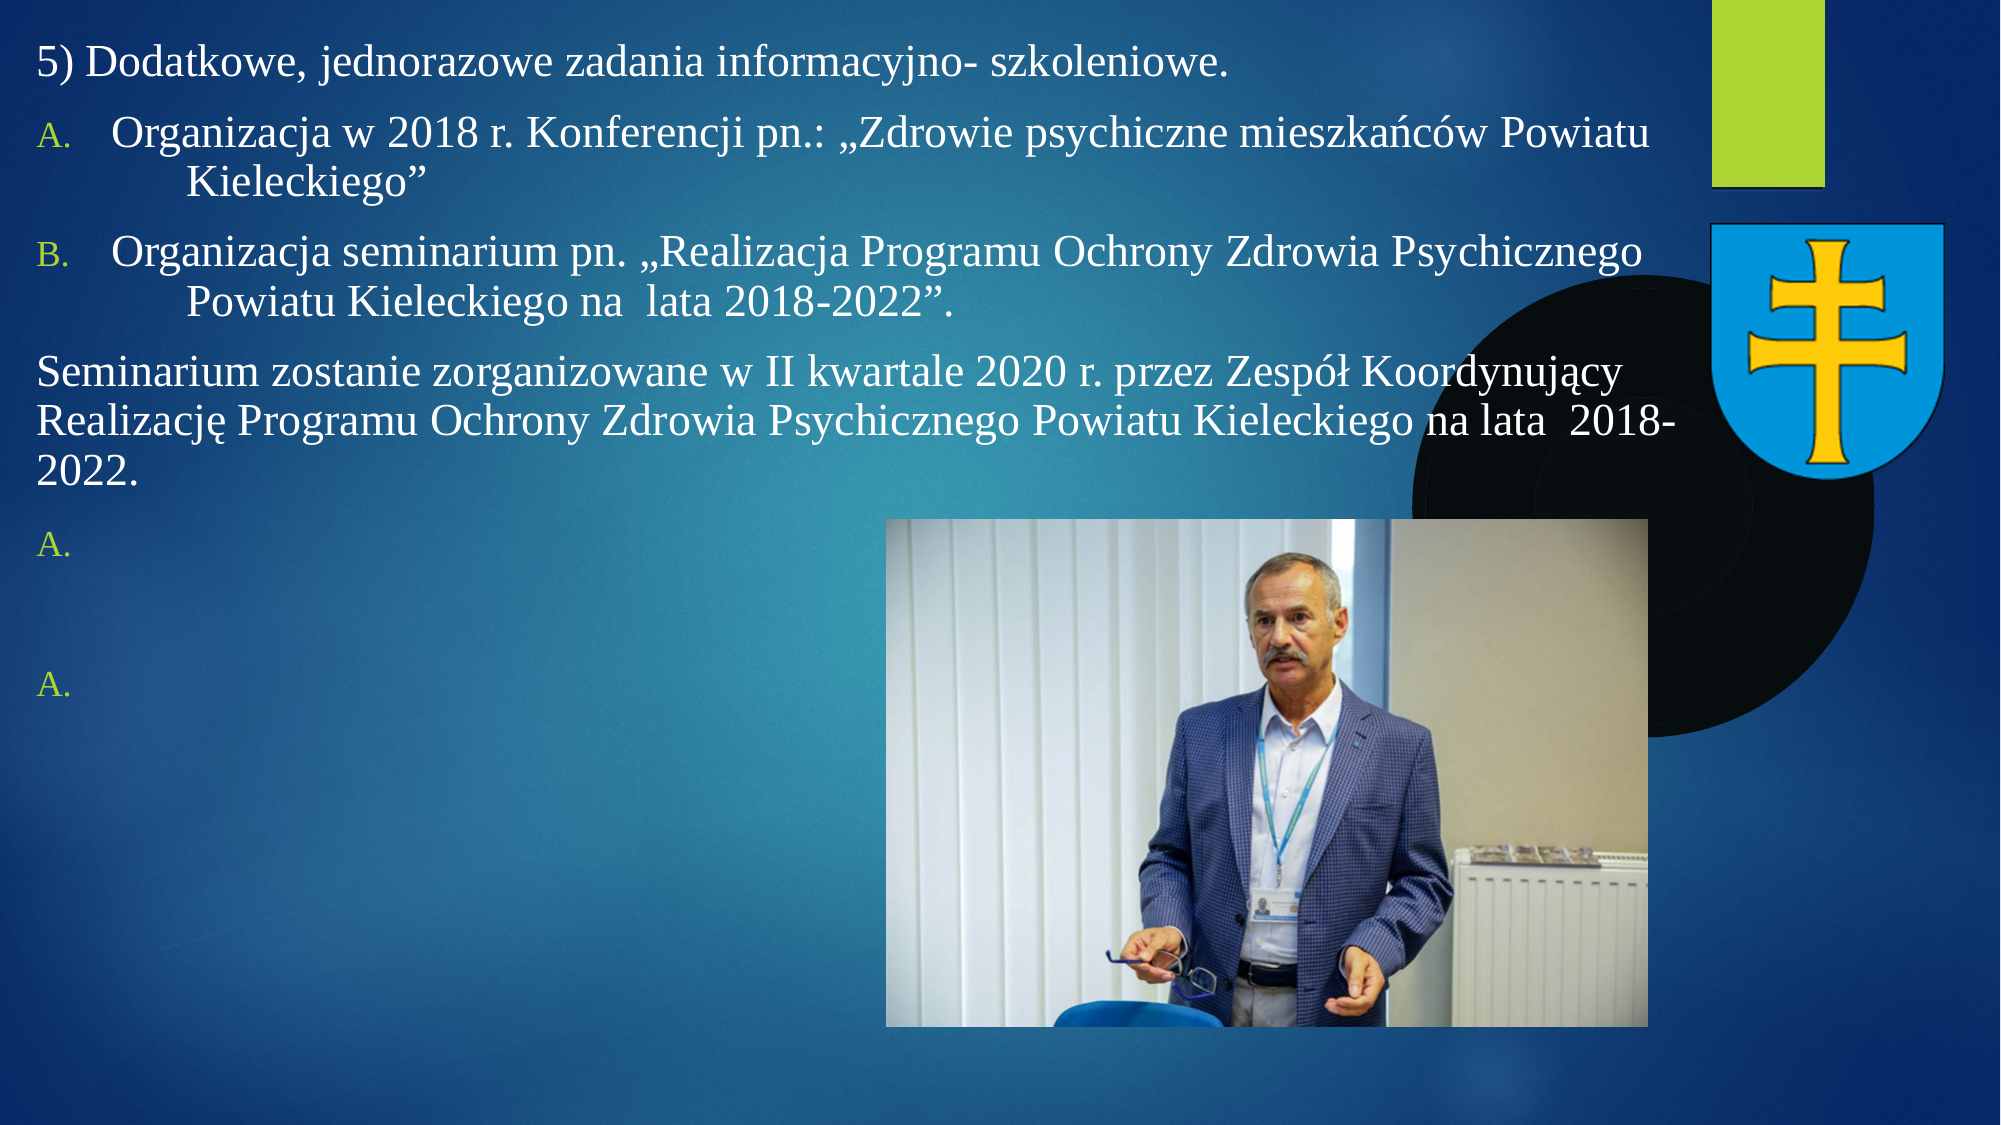

# 5) Dodatkowe, jednorazowe zadania informacyjno- szkoleniowe.
Organizacja w 2018 r. Konferencji pn.: „Zdrowie psychiczne mieszkańców Powiatu Kieleckiego”
Organizacja seminarium pn. „Realizacja Programu Ochrony Zdrowia Psychicznego Powiatu Kieleckiego na lata 2018-2022”.
Seminarium zostanie zorganizowane w II kwartale 2020 r. przez Zespół Koordynujący Realizację Programu Ochrony Zdrowia Psychicznego Powiatu Kieleckiego na lata 2018-2022.